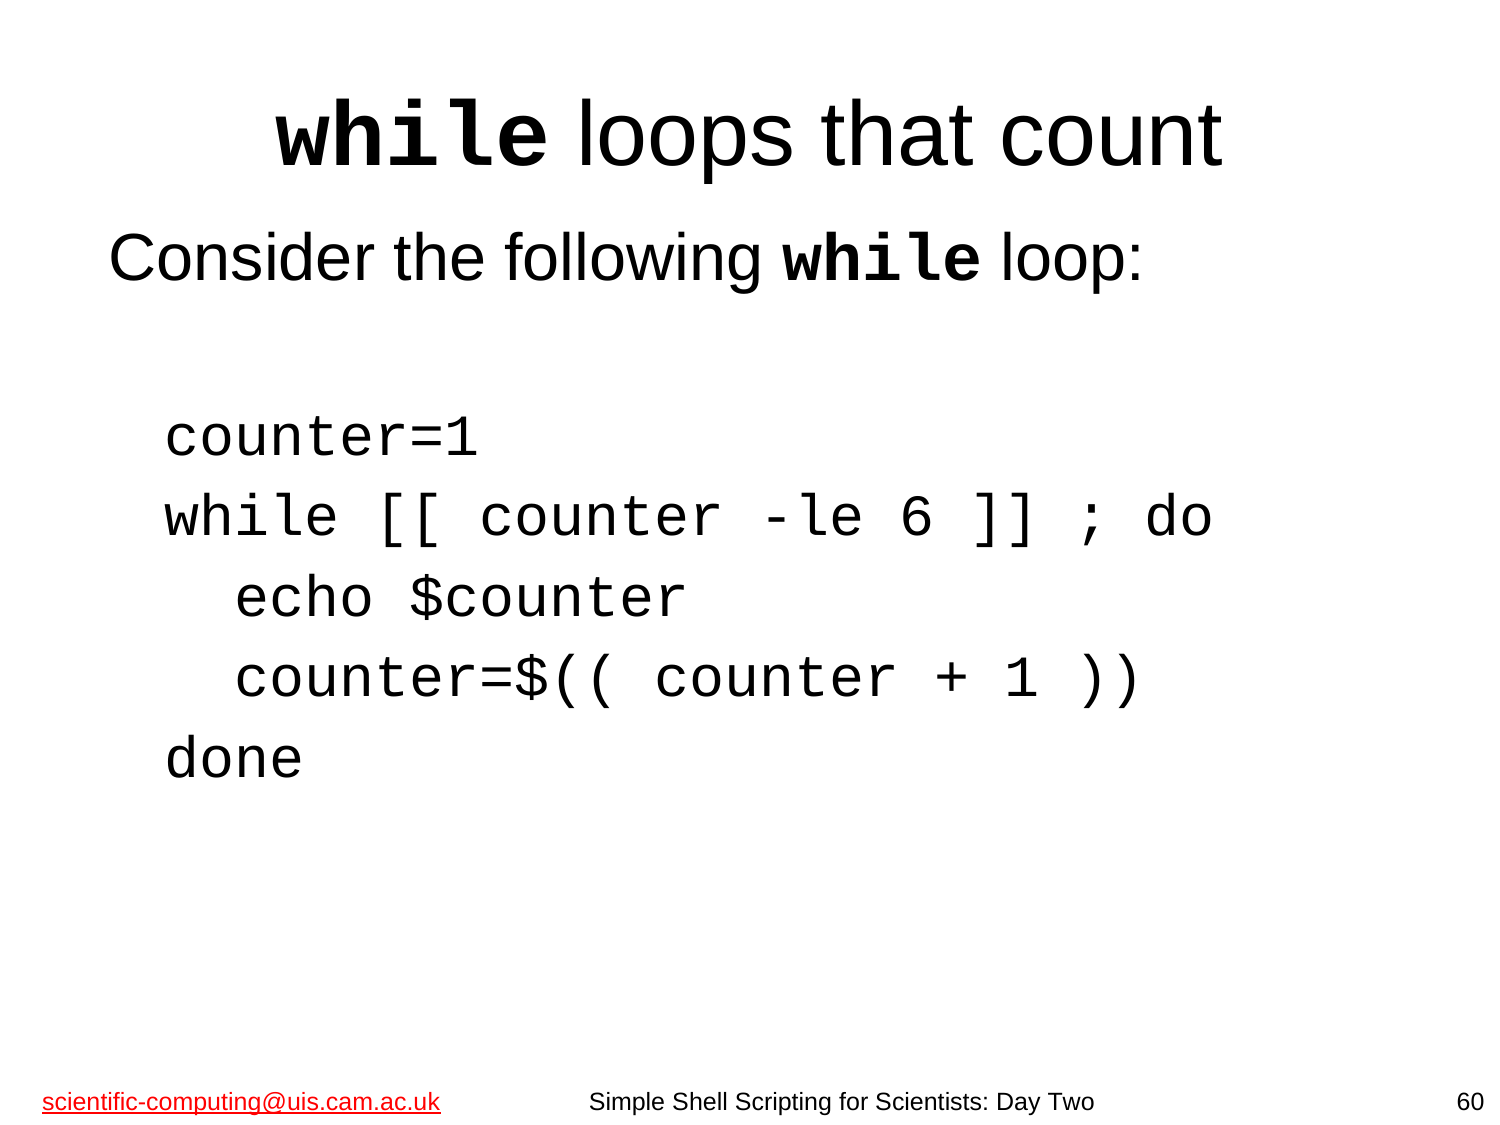

# while loops that count
Consider the following while loop:
	counter=1
	while [[ counter -le 6 ]] ; do
	 echo $counter
	 counter=$(( counter + 1 ))
	done
escience-support@ucs.cam.ac.uk	Simple Shell Scripting for Scientists: Day Two
60